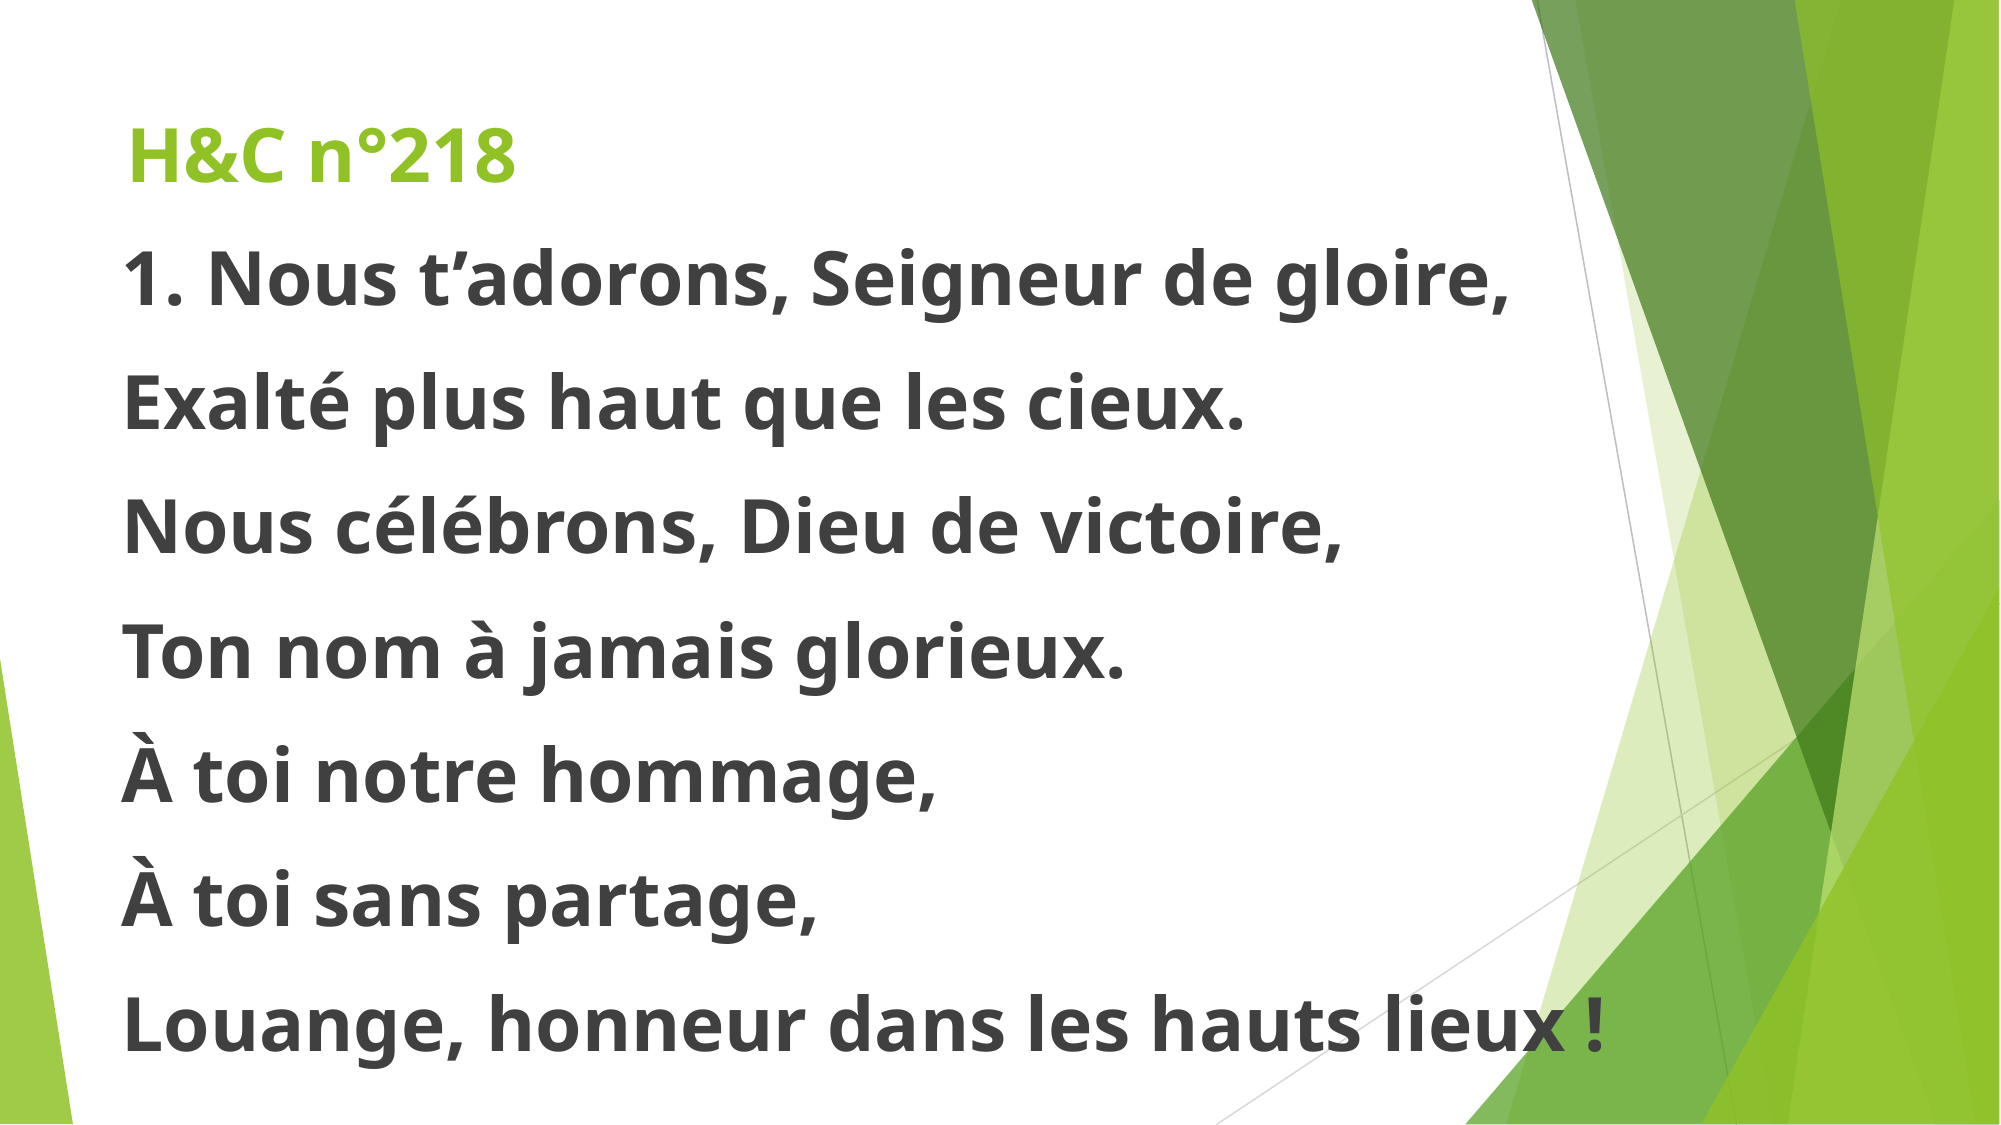

H&C n°218
1. Nous t’adorons, Seigneur de gloire,
Exalté plus haut que les cieux.
Nous célébrons, Dieu de victoire,
Ton nom à jamais glorieux.
À toi notre hommage,
À toi sans partage,
Louange, honneur dans les hauts lieux !